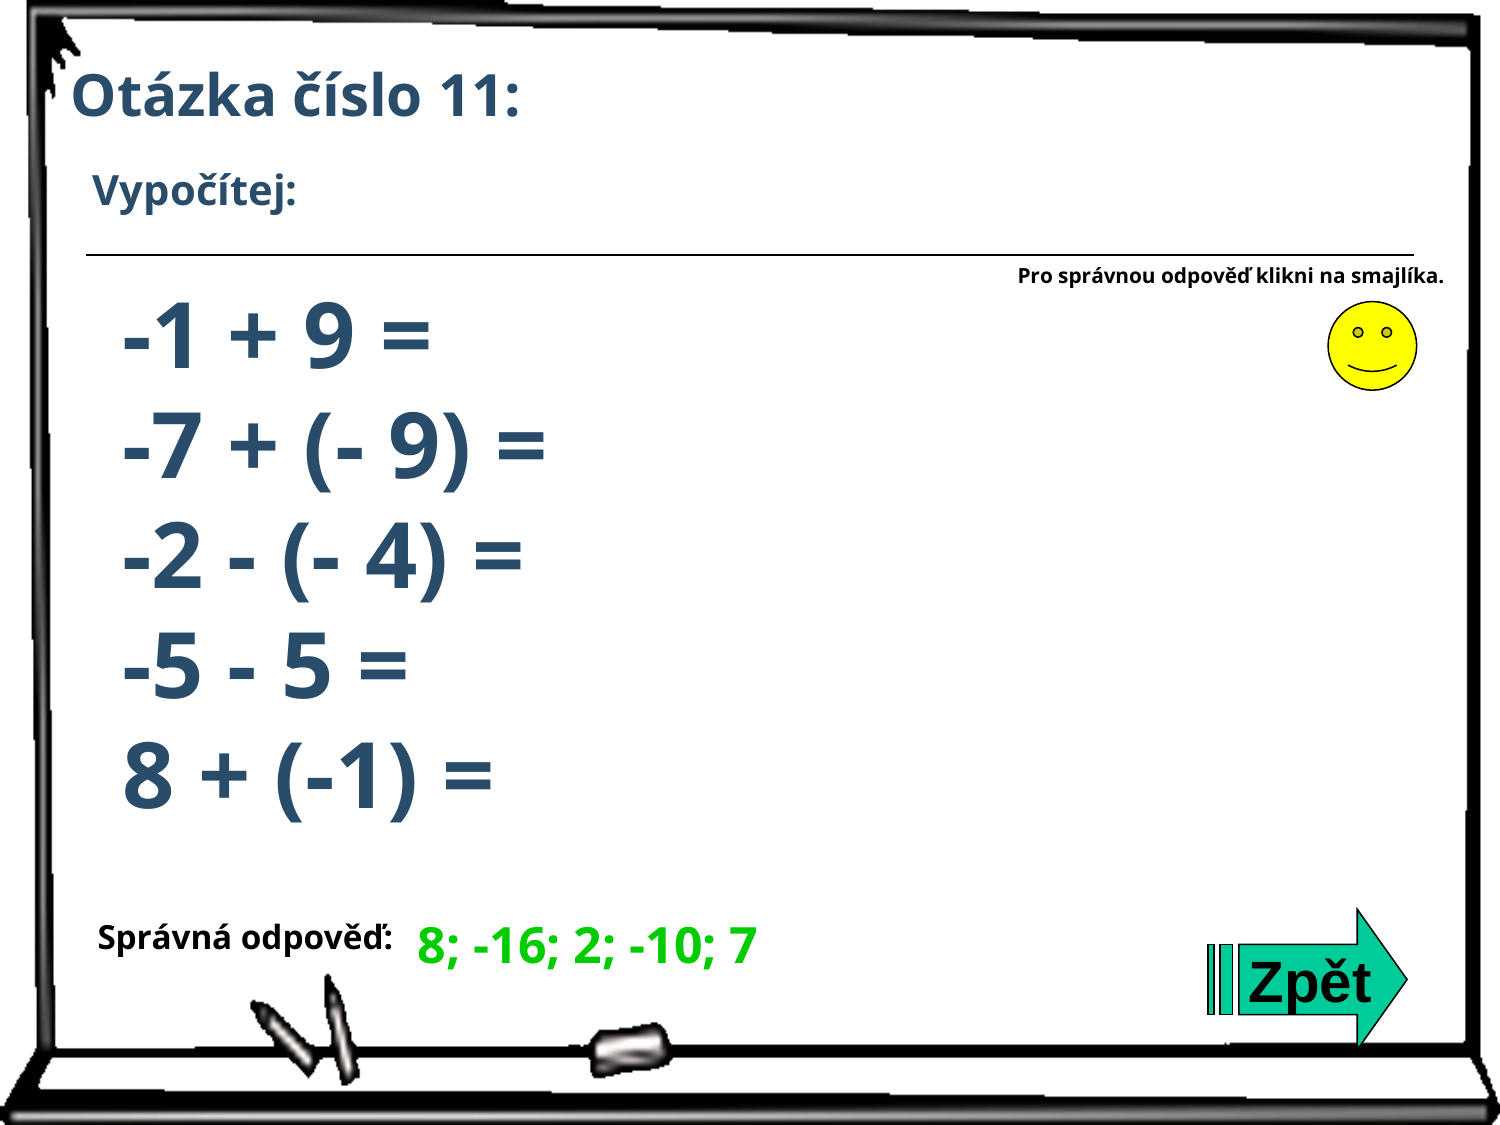

Otázka číslo 11:
Vypočítej:
Pro správnou odpověď klikni na smajlíka.
-1 + 9 =      
-7 + (- 9) =     
-2 - (- 4) =      
-5 - 5 =      
8 + (-1) =
Správná odpověď:
8; -16; 2; -10; 7
Zpět